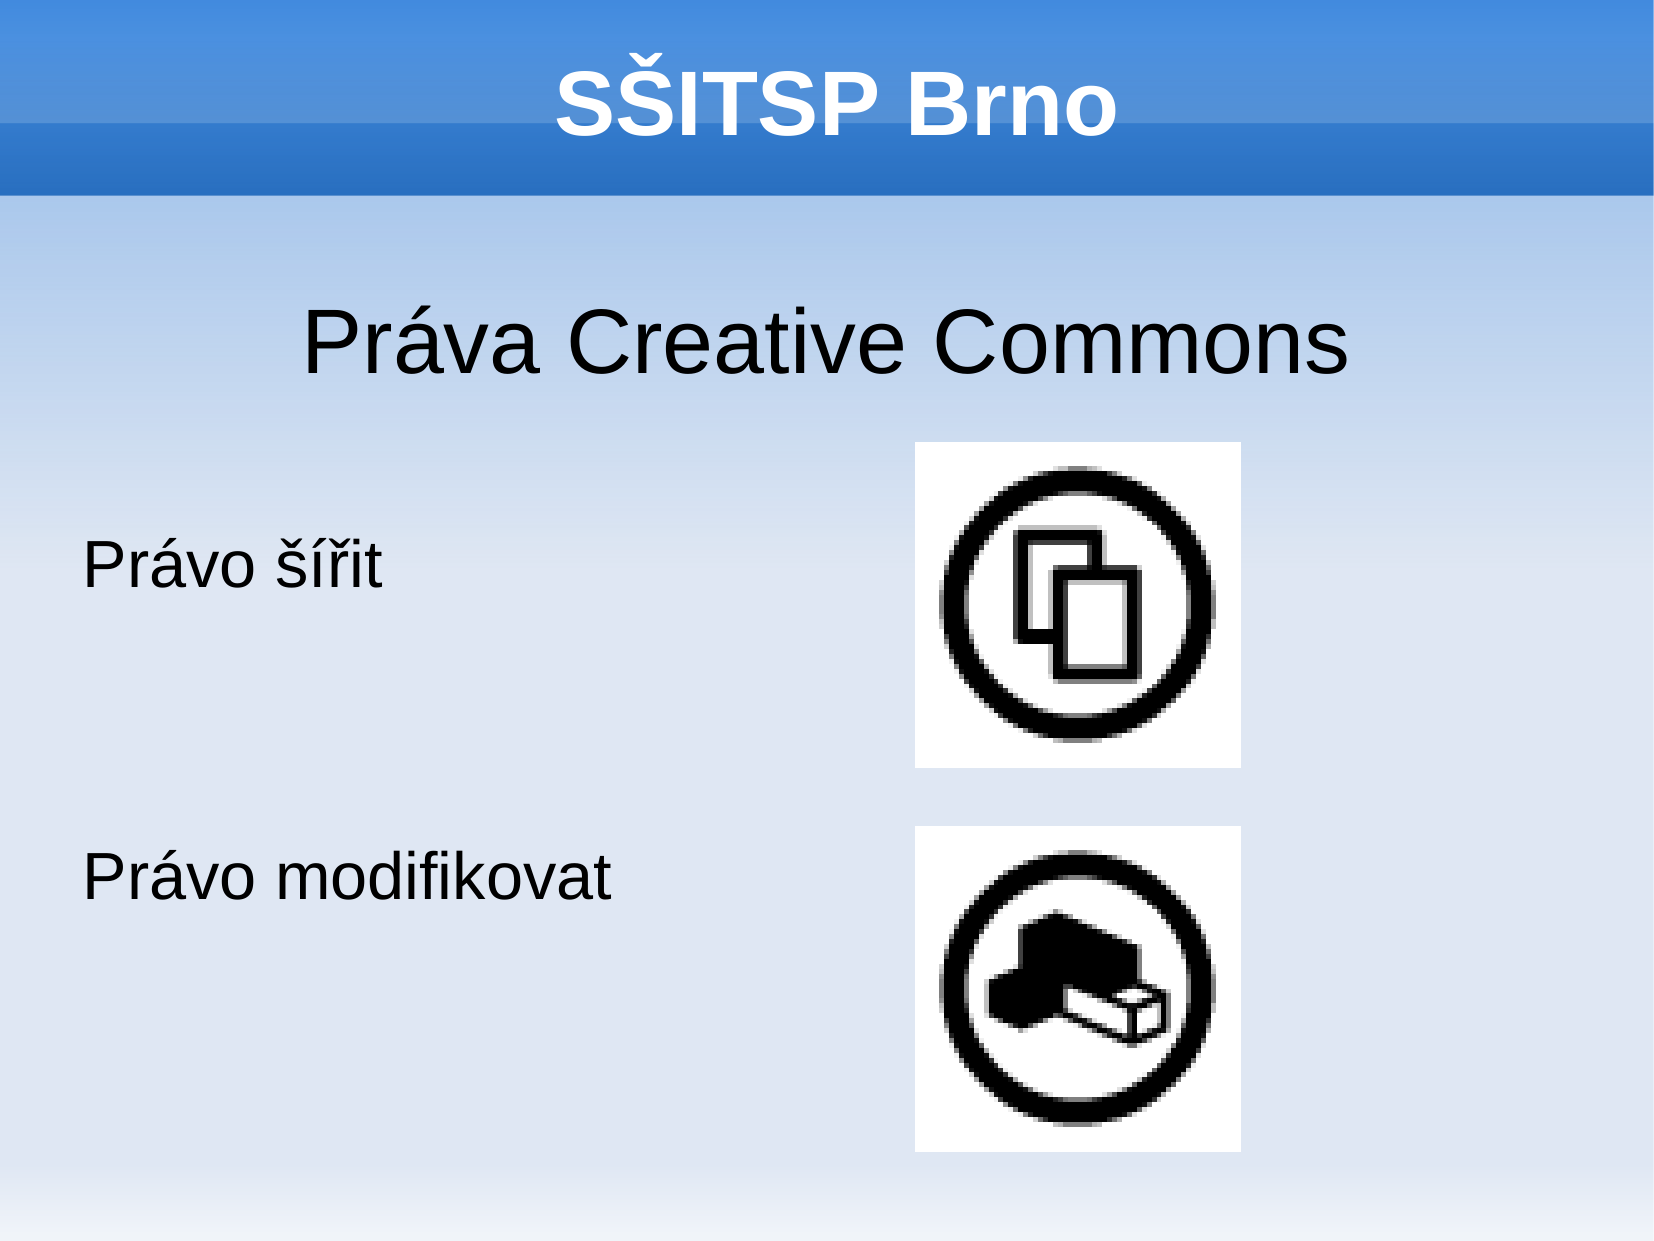

# SŠITSP Brno
Práva Creative Commons
Právo šířit
Právo modifikovat